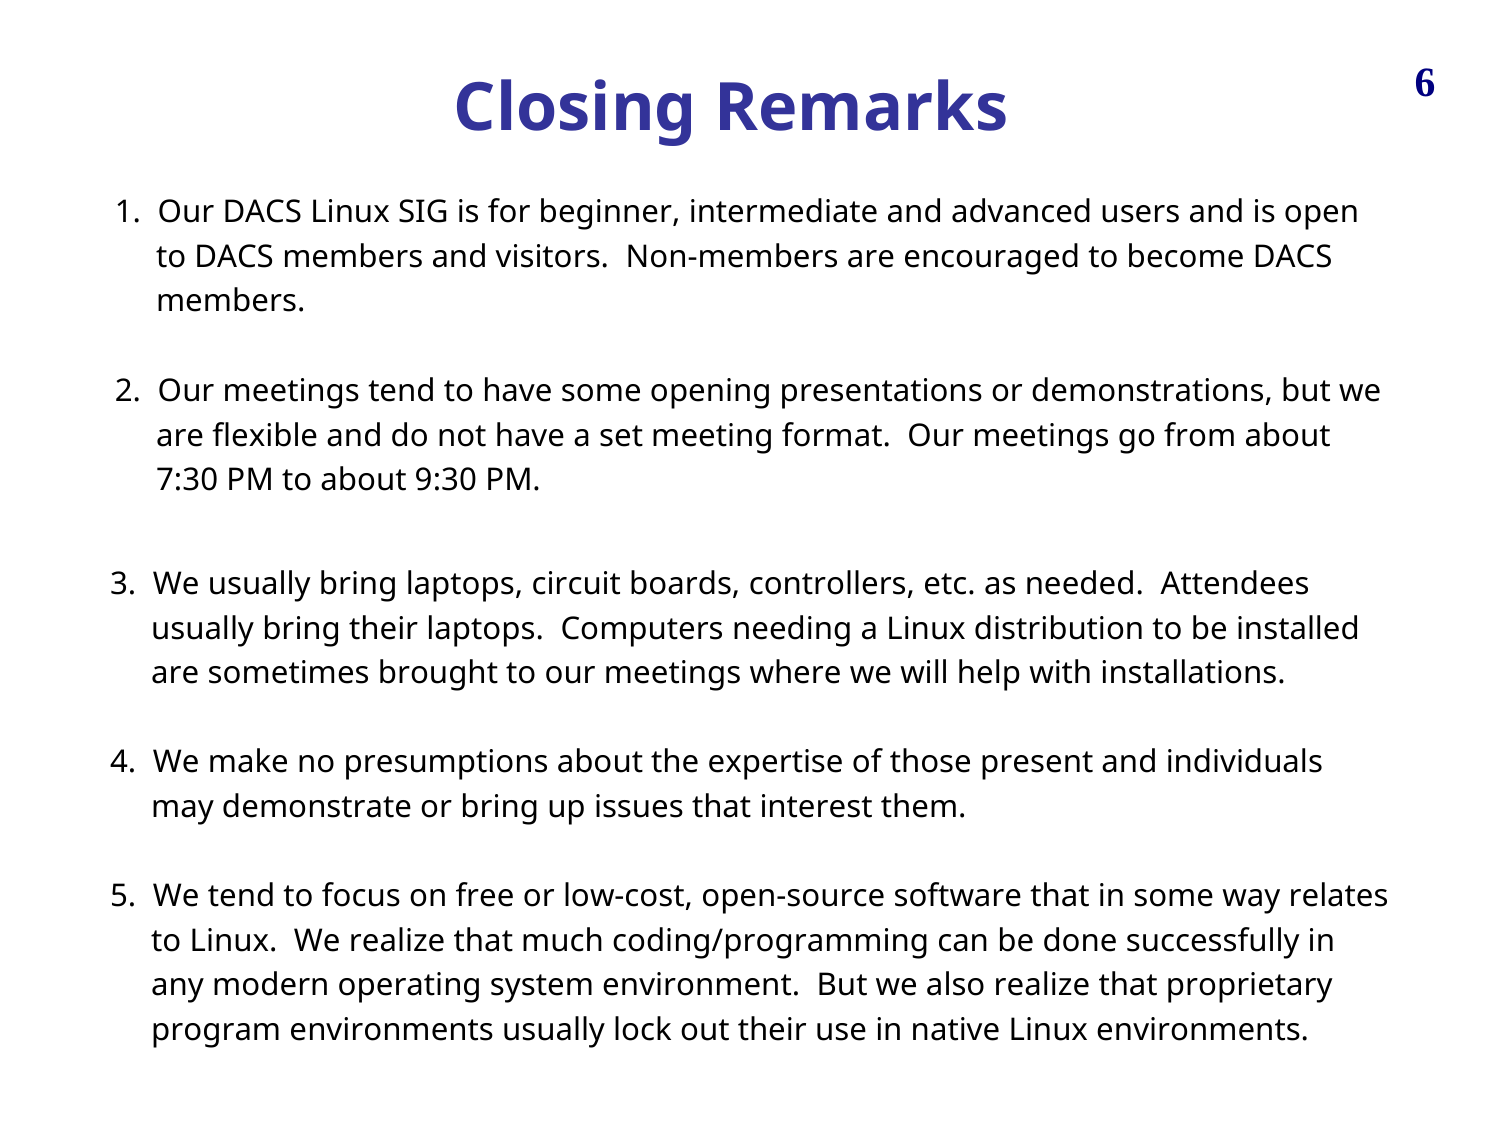

6
# Closing Remarks
1. Our DACS Linux SIG is for beginner, intermediate and advanced users and is open
 to DACS members and visitors. Non-members are encouraged to become DACS
 members.
2. Our meetings tend to have some opening presentations or demonstrations, but we
 are flexible and do not have a set meeting format. Our meetings go from about
 7:30 PM to about 9:30 PM.
 3. We usually bring laptops, circuit boards, controllers, etc. as needed. Attendees
 usually bring their laptops. Computers needing a Linux distribution to be installed
 are sometimes brought to our meetings where we will help with installations.
 4. We make no presumptions about the expertise of those present and individuals
 may demonstrate or bring up issues that interest them.
 5. We tend to focus on free or low-cost, open-source software that in some way relates
 to Linux. We realize that much coding/programming can be done successfully in
 any modern operating system environment. But we also realize that proprietary
 program environments usually lock out their use in native Linux environments.